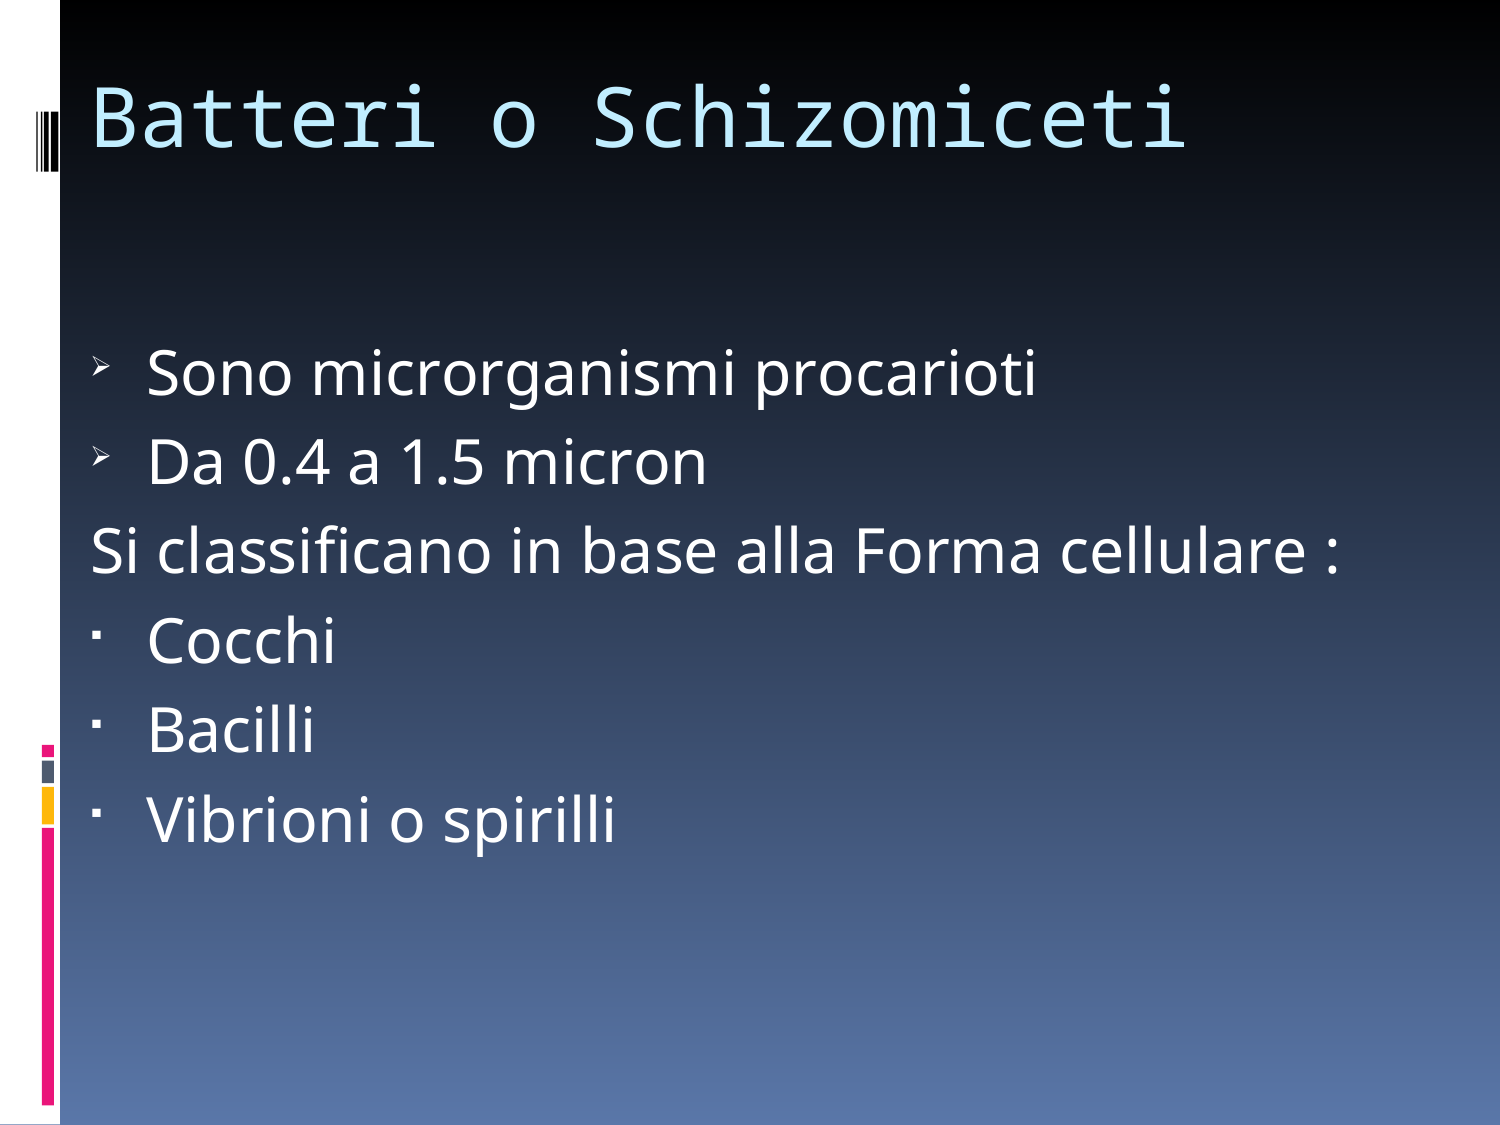

# Batteri o Schizomiceti
Sono microrganismi procarioti
Da 0.4 a 1.5 micron
Si classificano in base alla Forma cellulare :
Cocchi
Bacilli
Vibrioni o spirilli